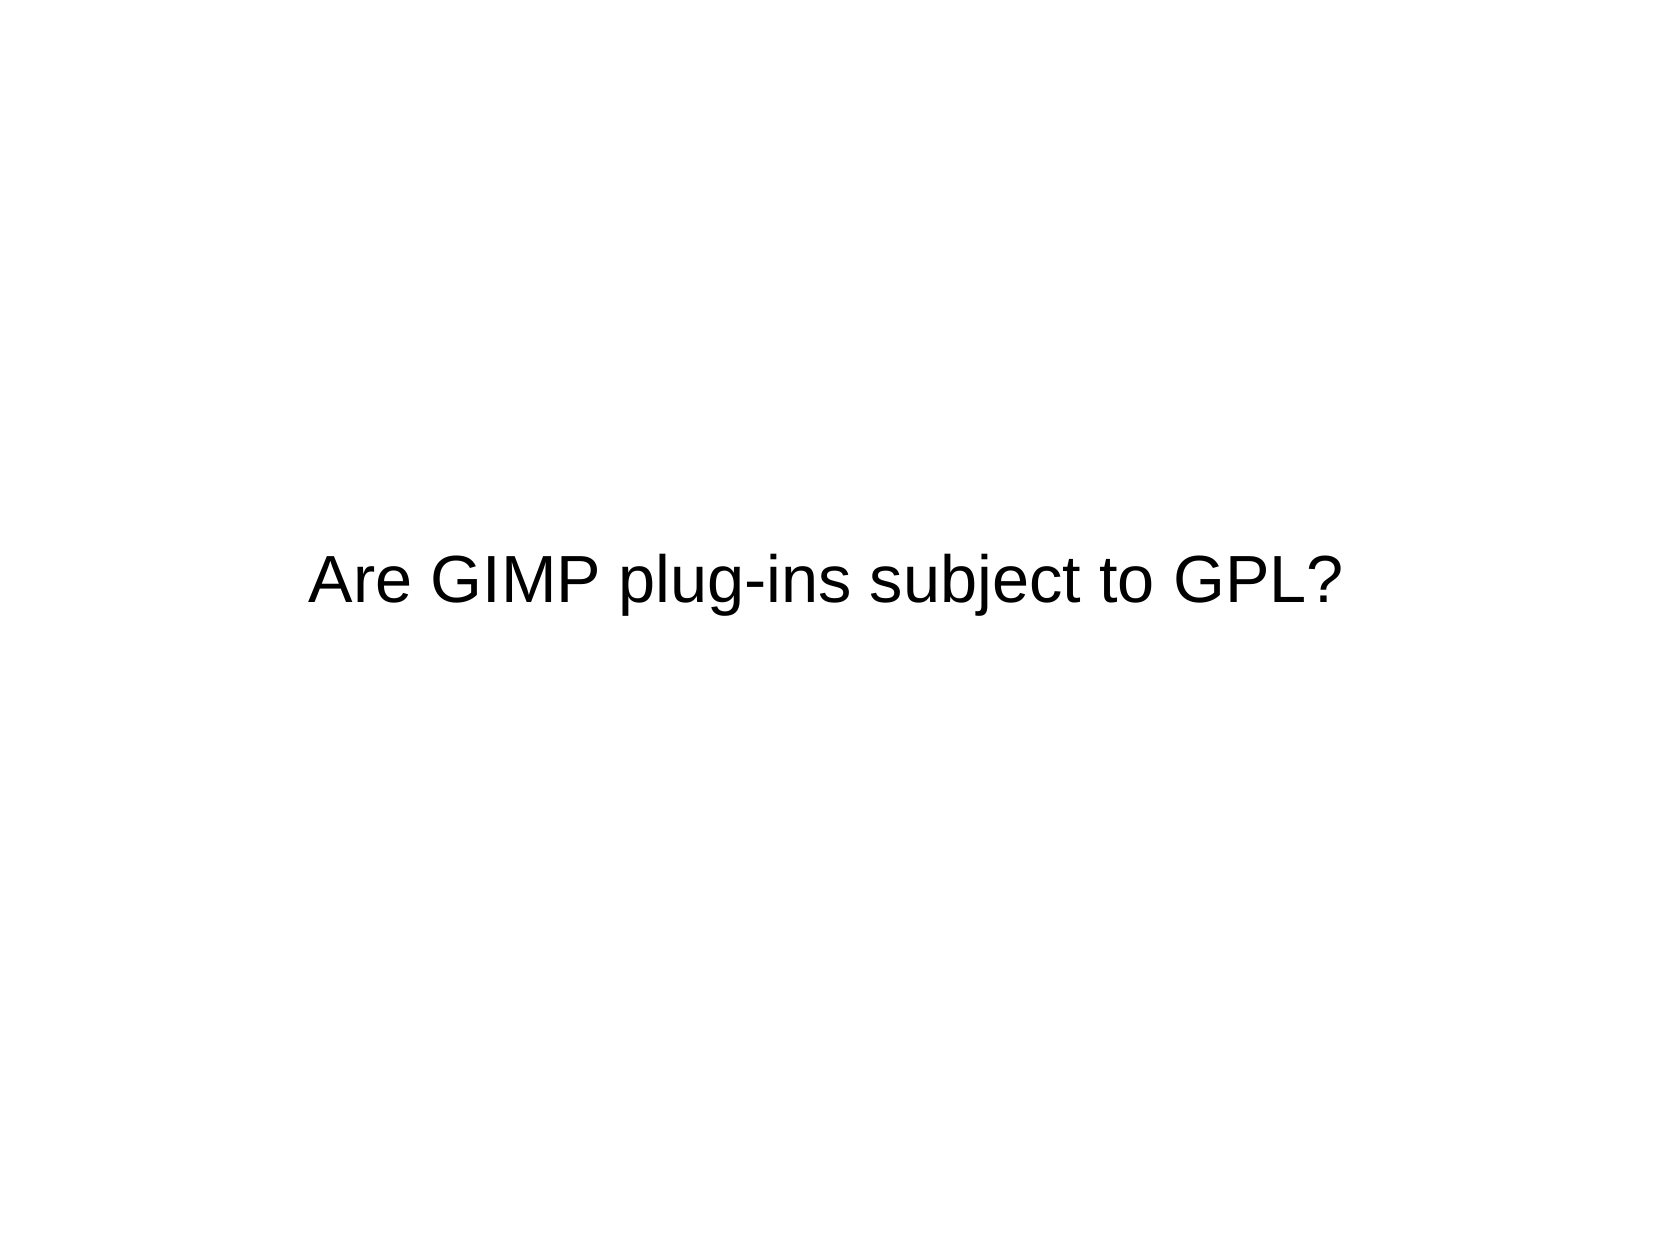

# Are GIMP plug-ins subject to GPL?